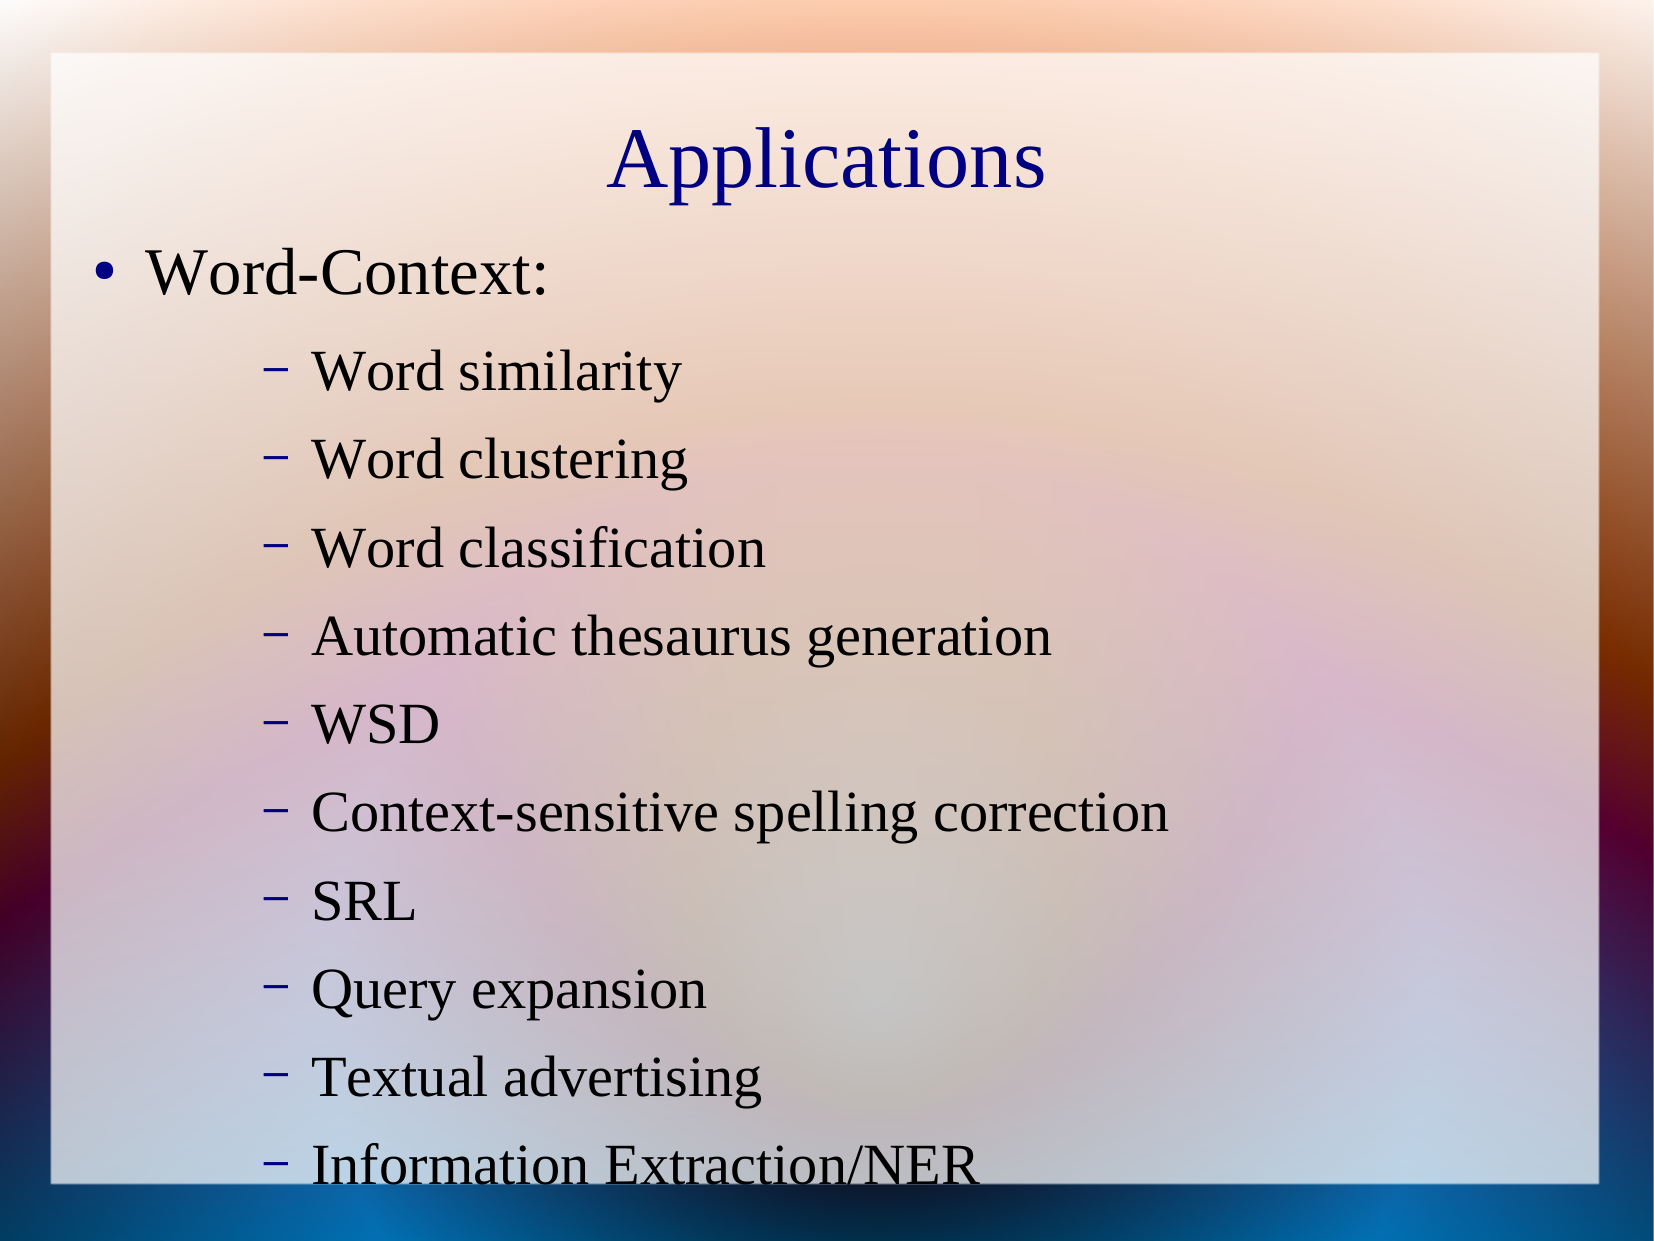

# Applications
Word-Context:
Word similarity
Word clustering
Word classification
Automatic thesaurus generation
WSD
Context-sensitive spelling correction
SRL
Query expansion
Textual advertising
Information Extraction/NER